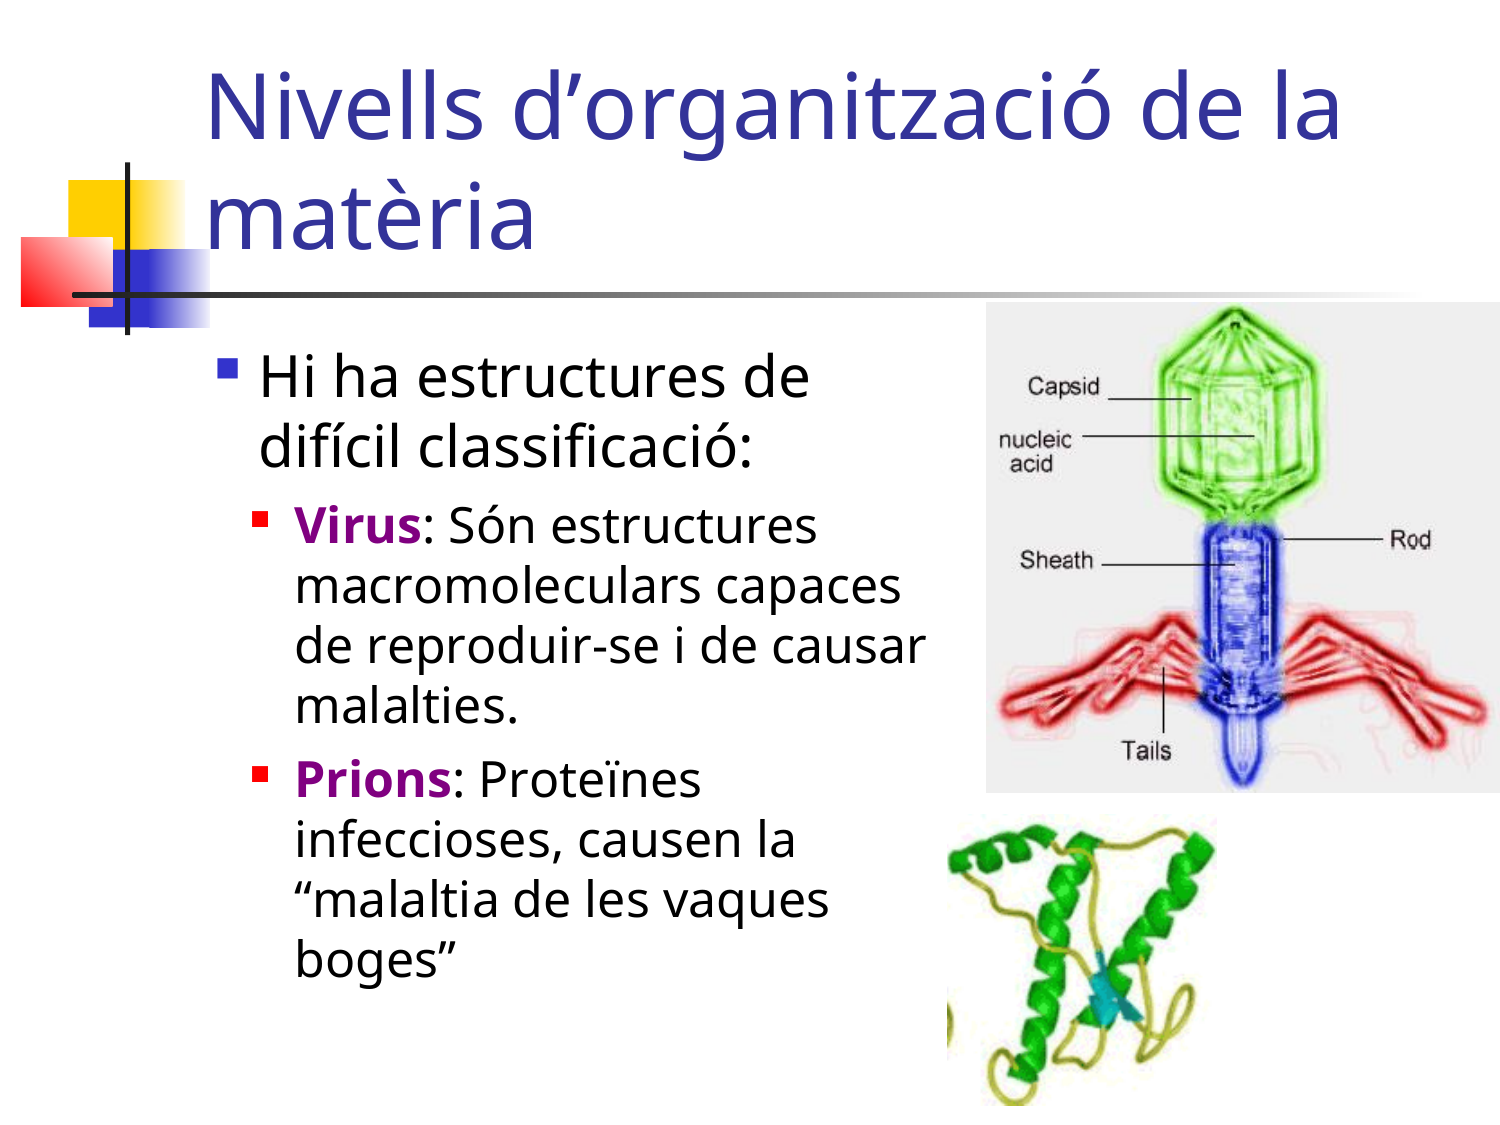

# Nivells d’organització de la matèria
Hi ha estructures de difícil classificació:
Virus: Són estructures macromoleculars capaces de reproduir-se i de causar malalties.
Prions: Proteïnes infeccioses, causen la “malaltia de les vaques boges”